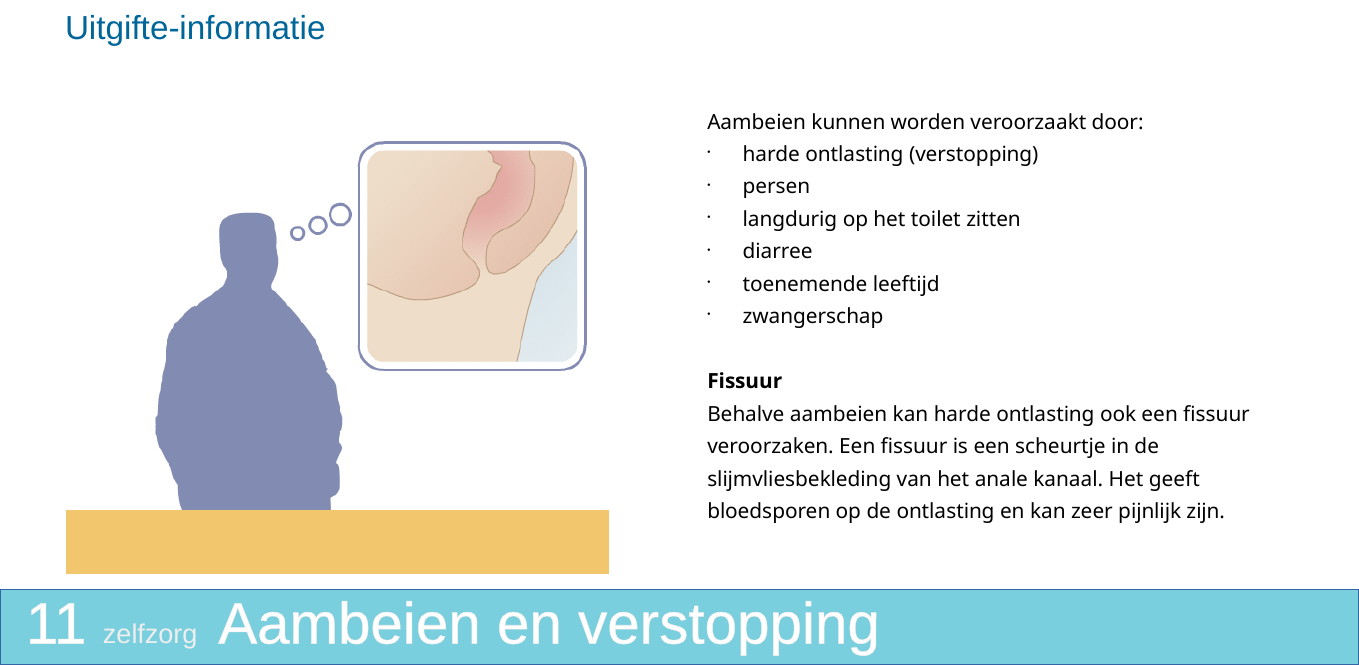

Uitgifte-informatie
Aambeien kunnen worden veroorzaakt door:
harde ontlasting (verstopping)
persen
langdurig op het toilet zitten
diarree
toenemende leeftijd
zwangerschap
Fissuur
Behalve aambeien kan harde ontlasting ook een fissuur
veroorzaken. Een fissuur is een scheurtje in de
slijmvliesbekleding van het anale kanaal. Het geeft
bloedsporen op de ontlasting en kan zeer pijnlijk zijn.
# 11 zelfzorg Aambeien en verstopping
september 2020